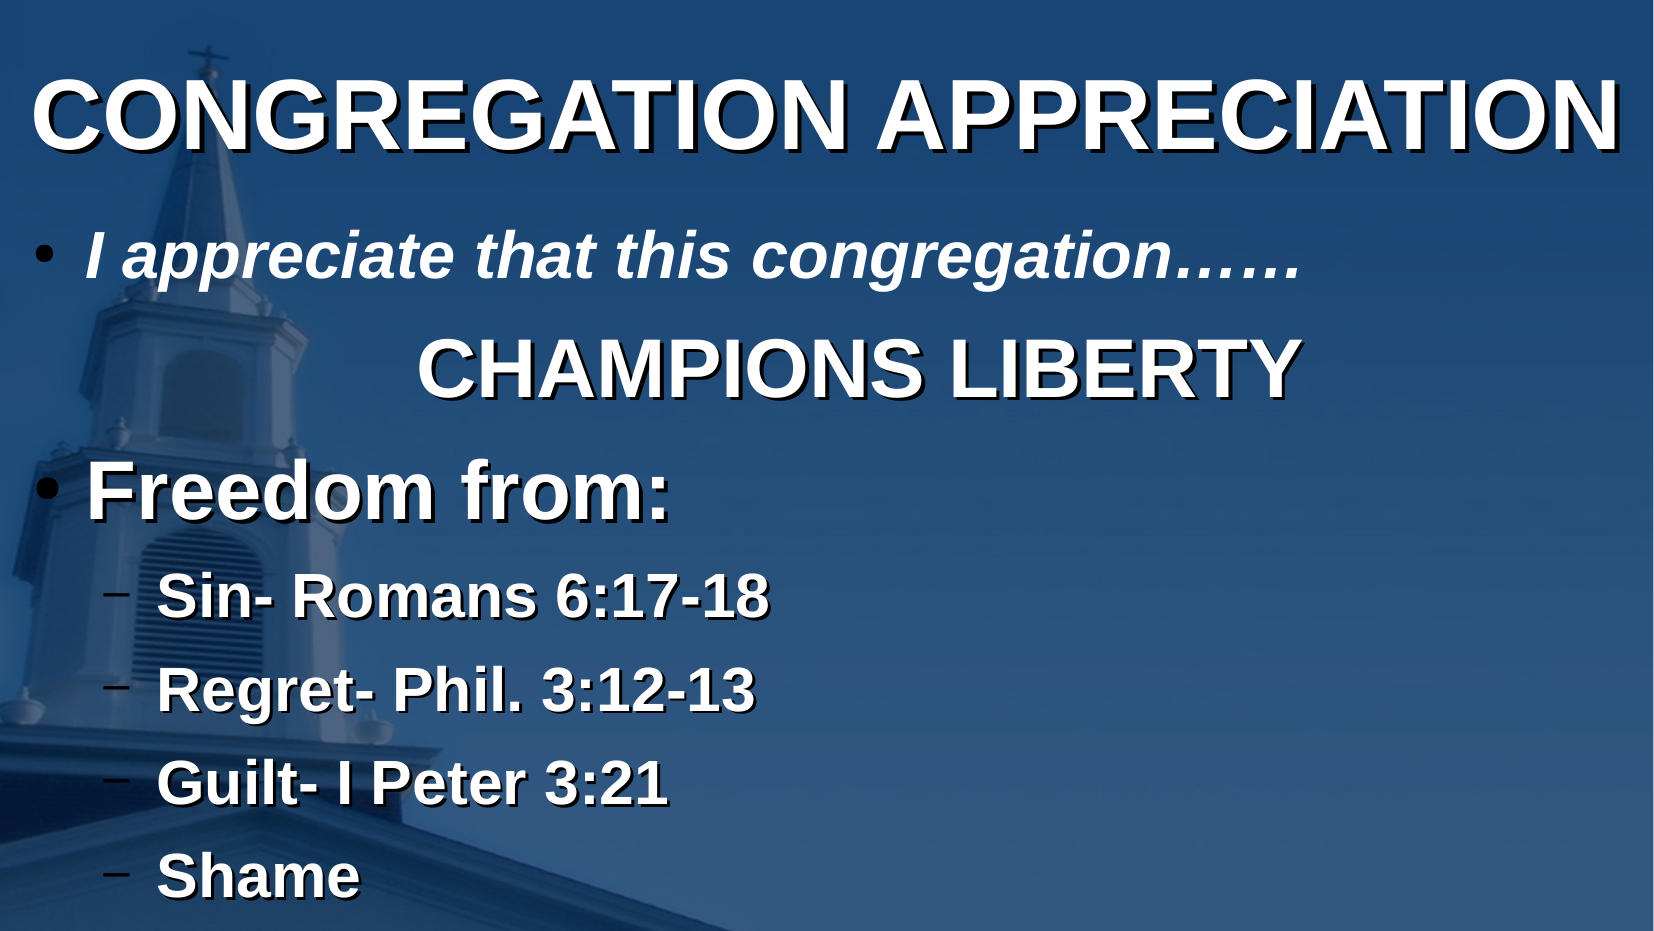

# CONGREGATION APPRECIATION
I appreciate that this congregation……
CHAMPIONS LIBERTY
Freedom from:
Sin- Romans 6:17-18
Regret- Phil. 3:12-13
Guilt- I Peter 3:21
Shame